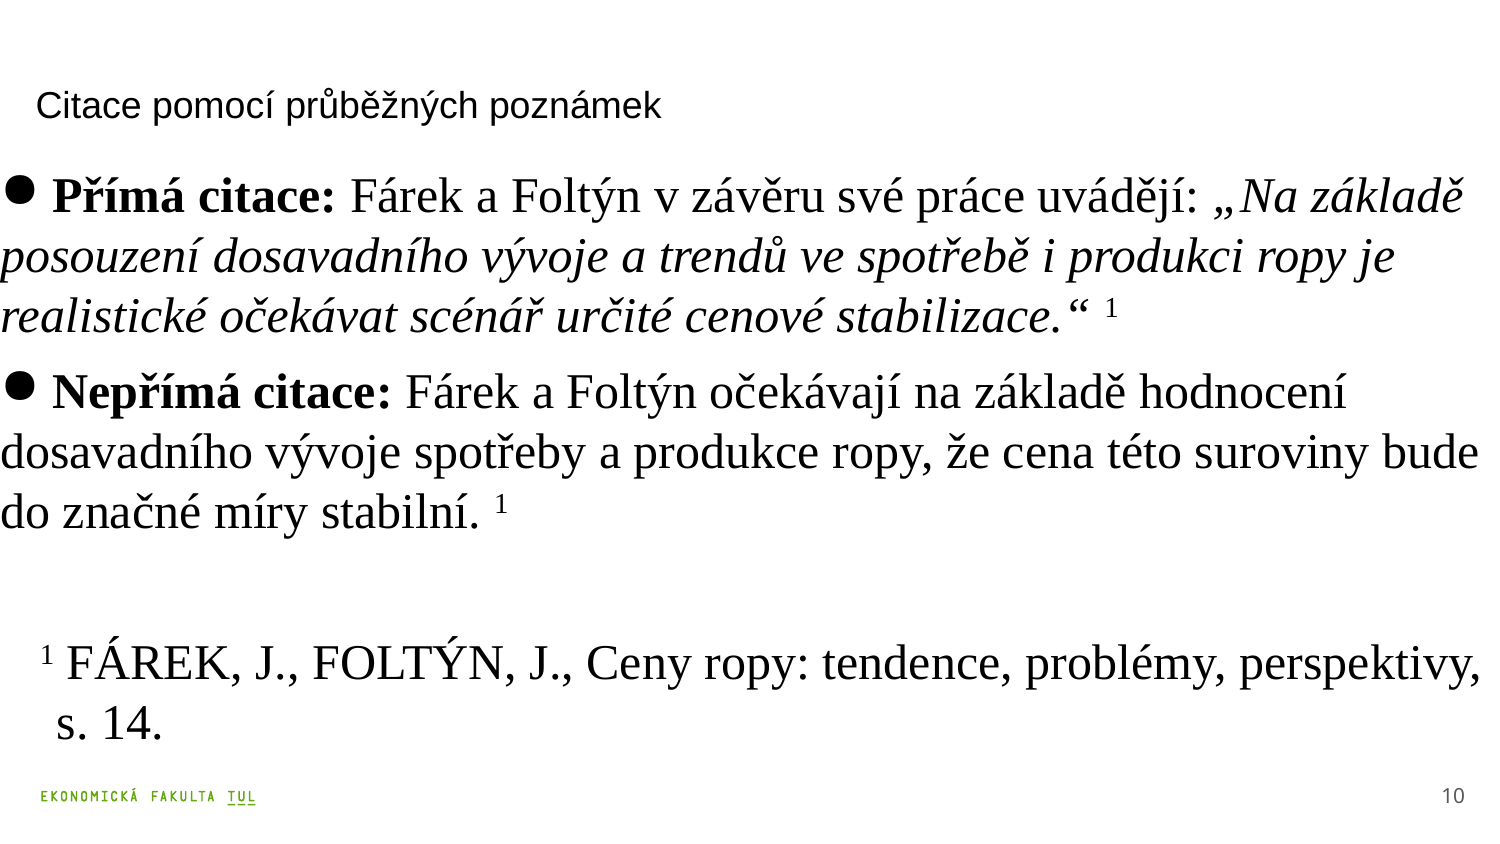

# Citace pomocí průběžných poznámek
 Přímá citace: Fárek a Foltýn v závěru své práce uvádějí: „Na základě posouzení dosavadního vývoje a trendů ve spotřebě i produkci ropy je realistické očekávat scénář určité cenové stabilizace.“ 1
 Nepřímá citace: Fárek a Foltýn očekávají na základě hodnocení dosavadního vývoje spotřeby a produkce ropy, že cena této suroviny bude do značné míry stabilní. 1
1 FÁREK, J., FOLTÝN, J., Ceny ropy: tendence, problémy, perspektivy, s. 14.
10